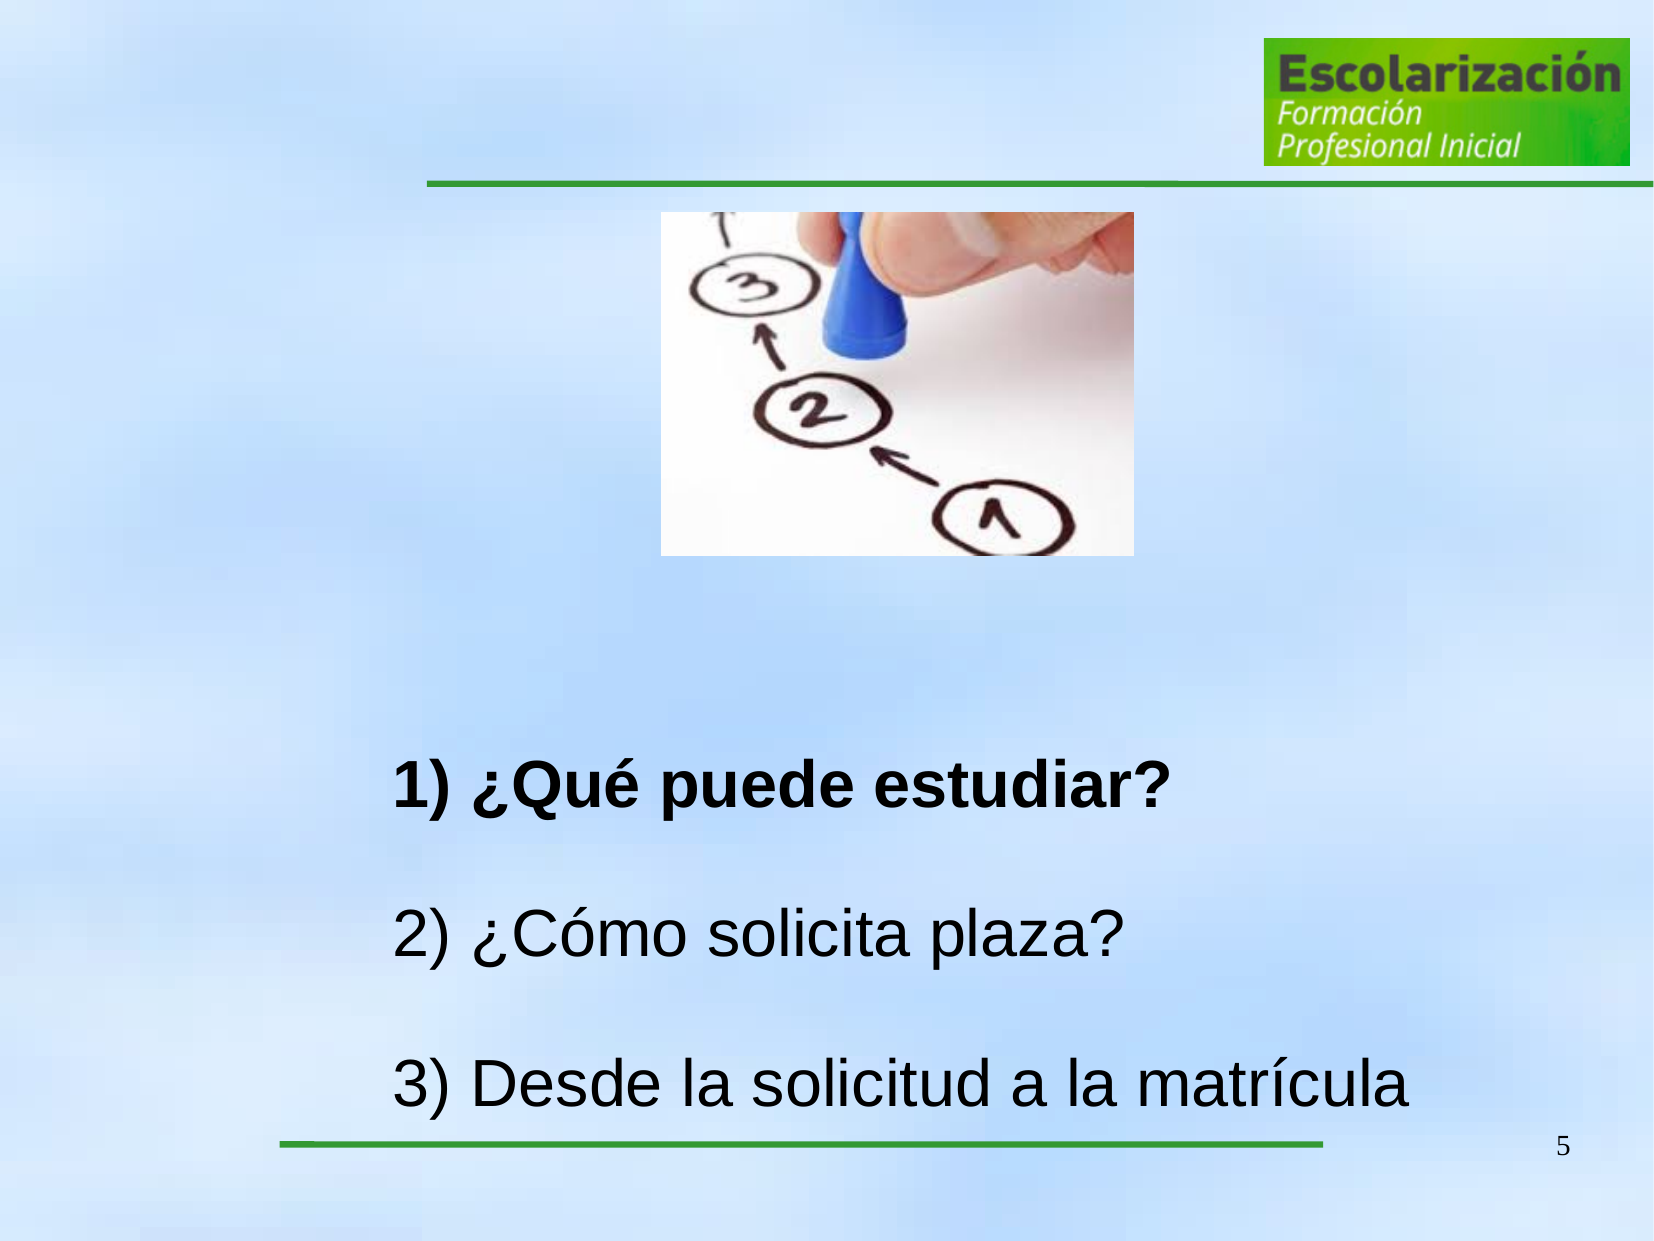

¿Qué puede estudiar?
 ¿Cómo solicita plaza?
 Desde la solicitud a la matrícula
5